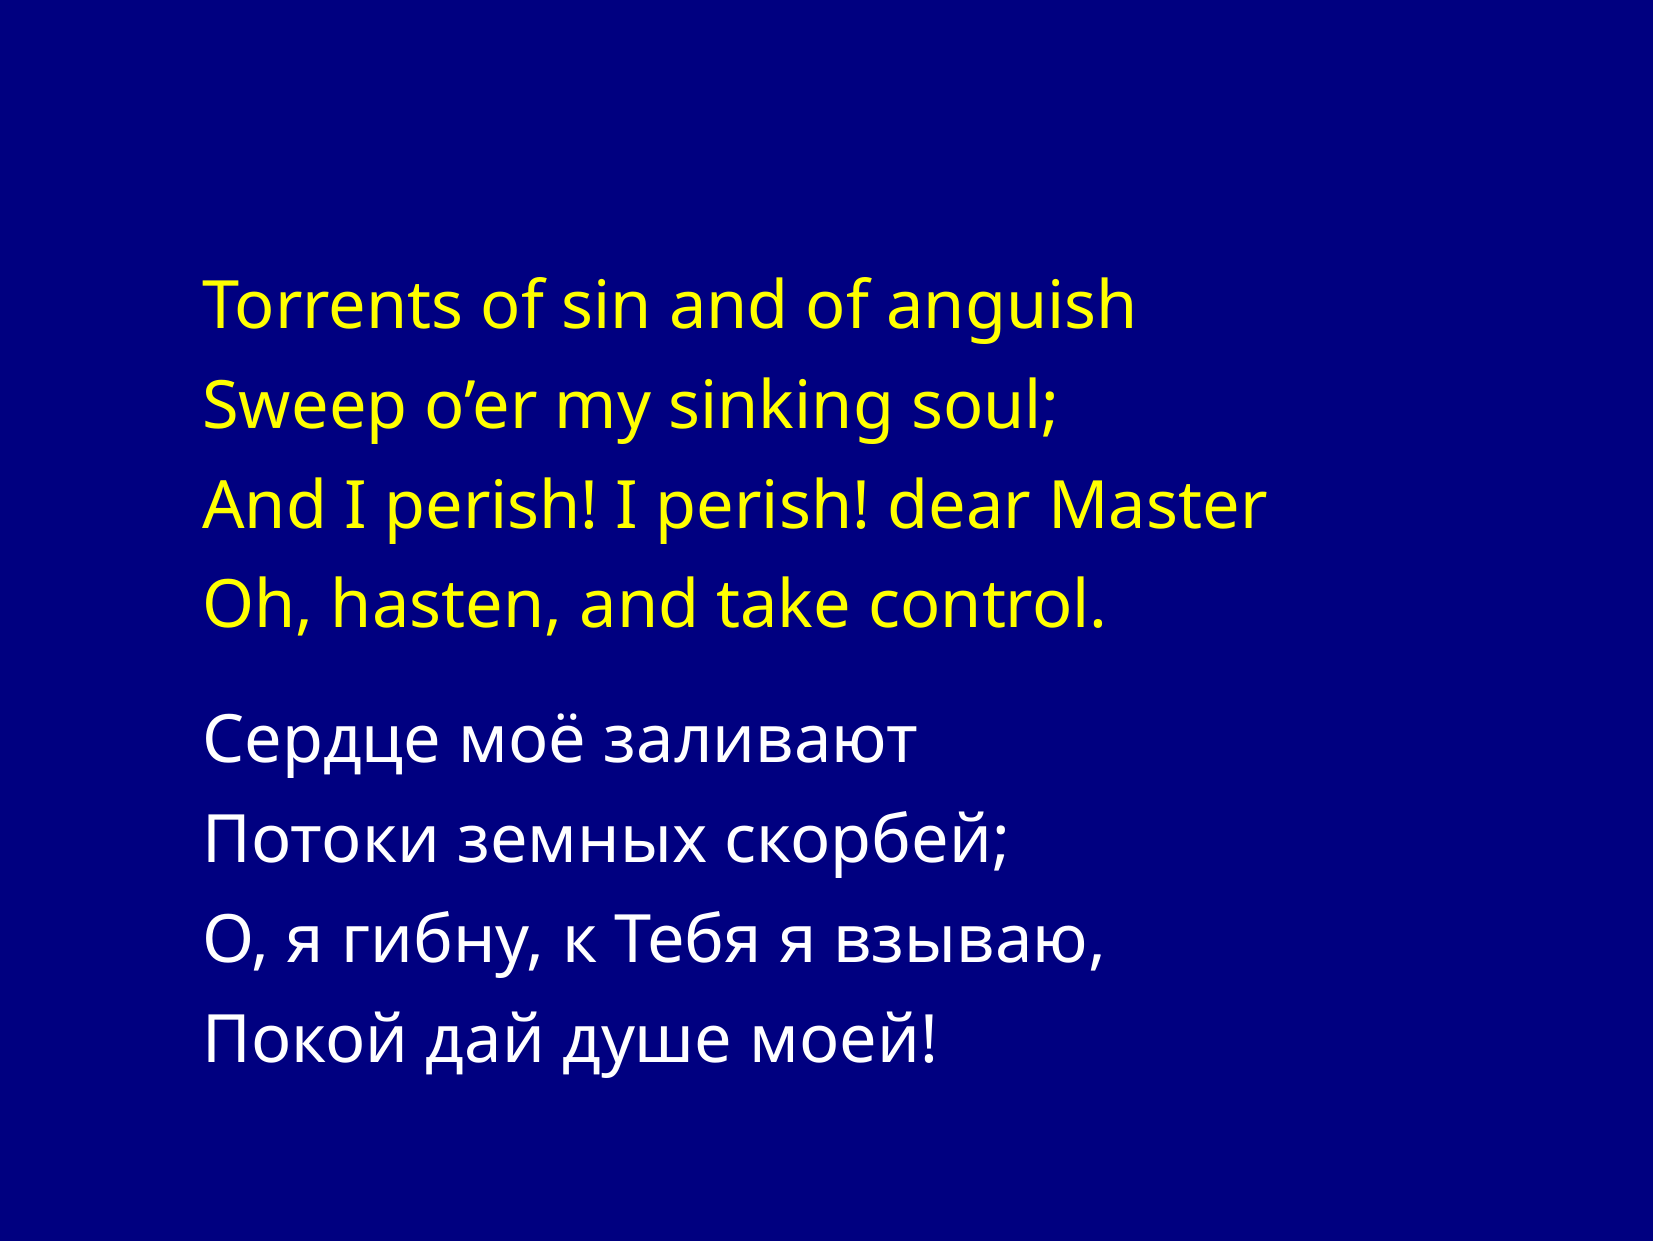

Torrents of sin and of anguish
	Sweep o’er my sinking soul;
	And I perish! I perish! dear Master
	Oh, hasten, and take control.
	Сердце моё заливают
	Потоки земных скорбей;
	О, я гибну, к Тебя я взываю,
	Покой дай душе моей!